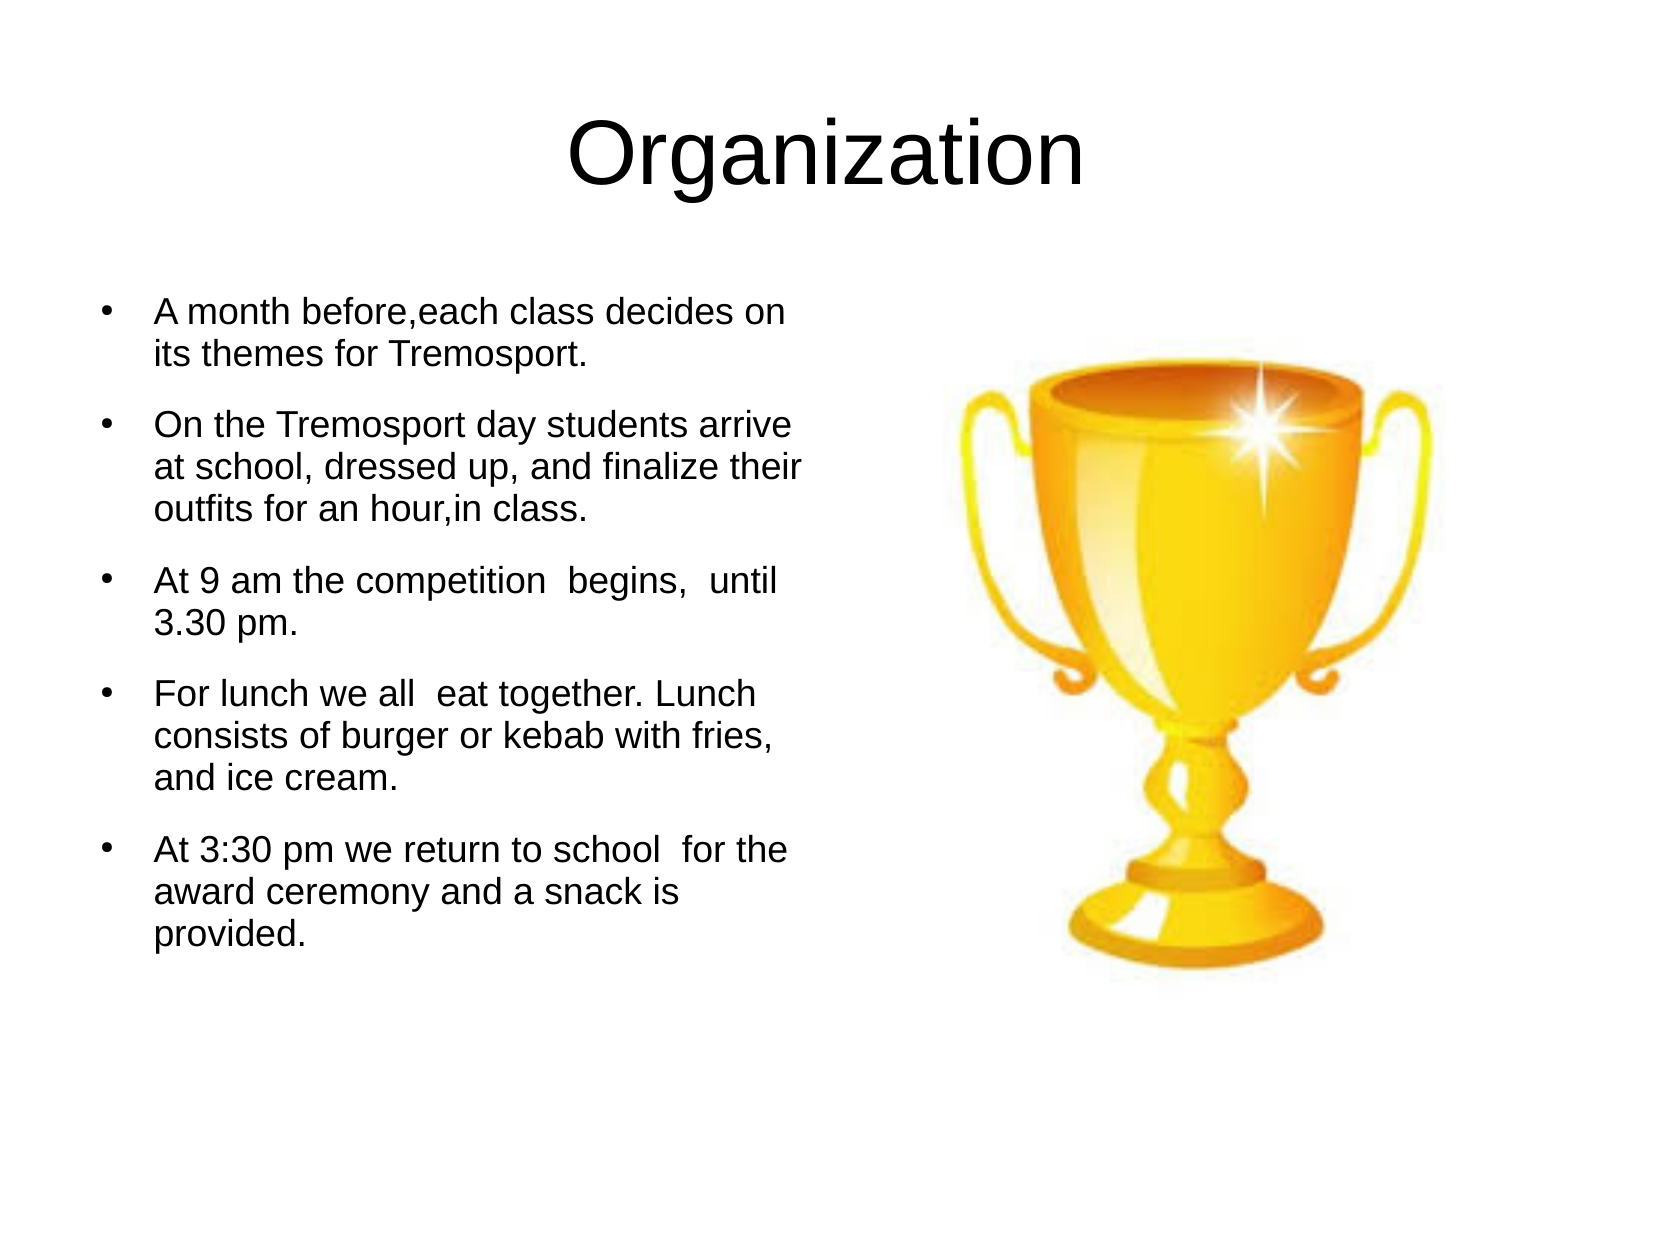

# Organization
A month before,each class decides on its themes for Tremosport.
On the Tremosport day students arrive at school, dressed up, and finalize their outfits for an hour,in class.
At 9 am the competition begins, until 3.30 pm.
For lunch we all eat together. Lunch consists of burger or kebab with fries, and ice cream.
At 3:30 pm we return to school for the award ceremony and a snack is provided.